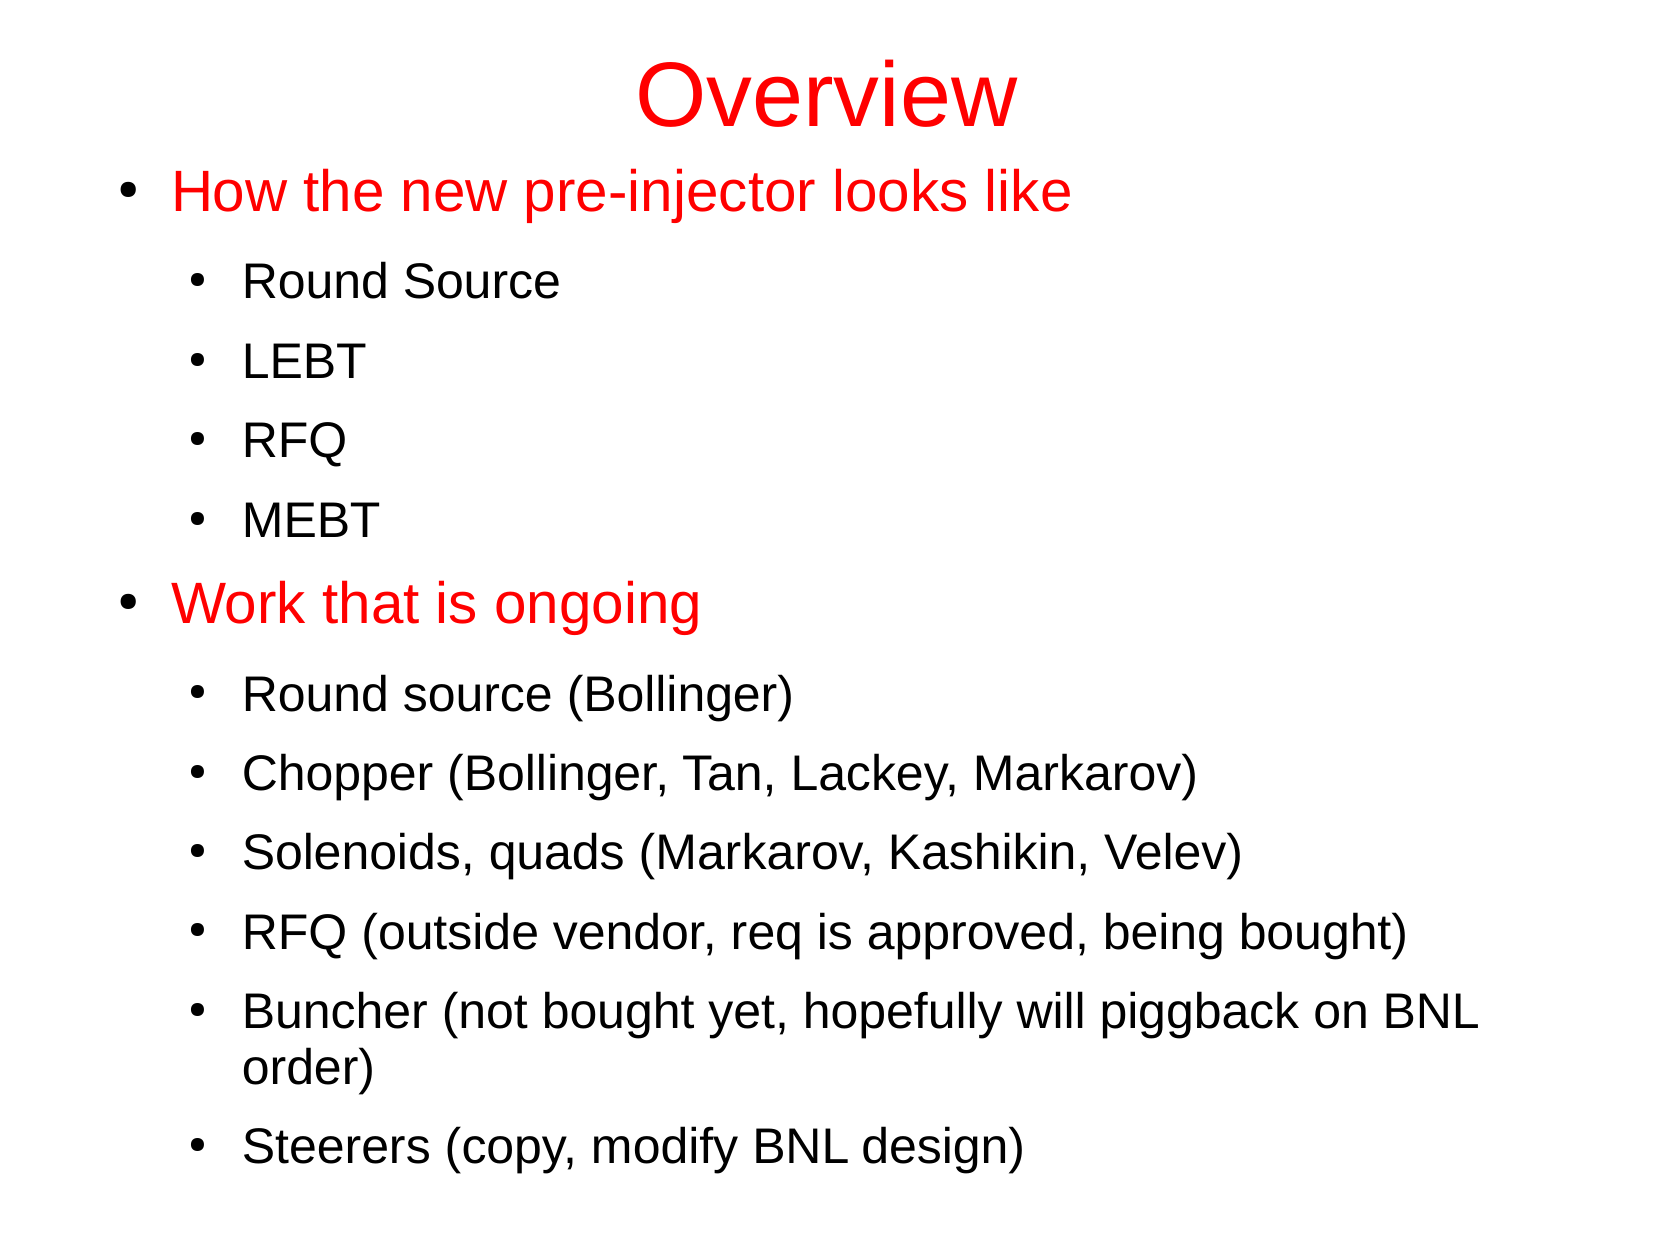

# Overview
How the new pre-injector looks like
Round Source
LEBT
RFQ
MEBT
Work that is ongoing
Round source (Bollinger)
Chopper (Bollinger, Tan, Lackey, Markarov)
Solenoids, quads (Markarov, Kashikin, Velev)
RFQ (outside vendor, req is approved, being bought)
Buncher (not bought yet, hopefully will piggback on BNL order)
Steerers (copy, modify BNL design)